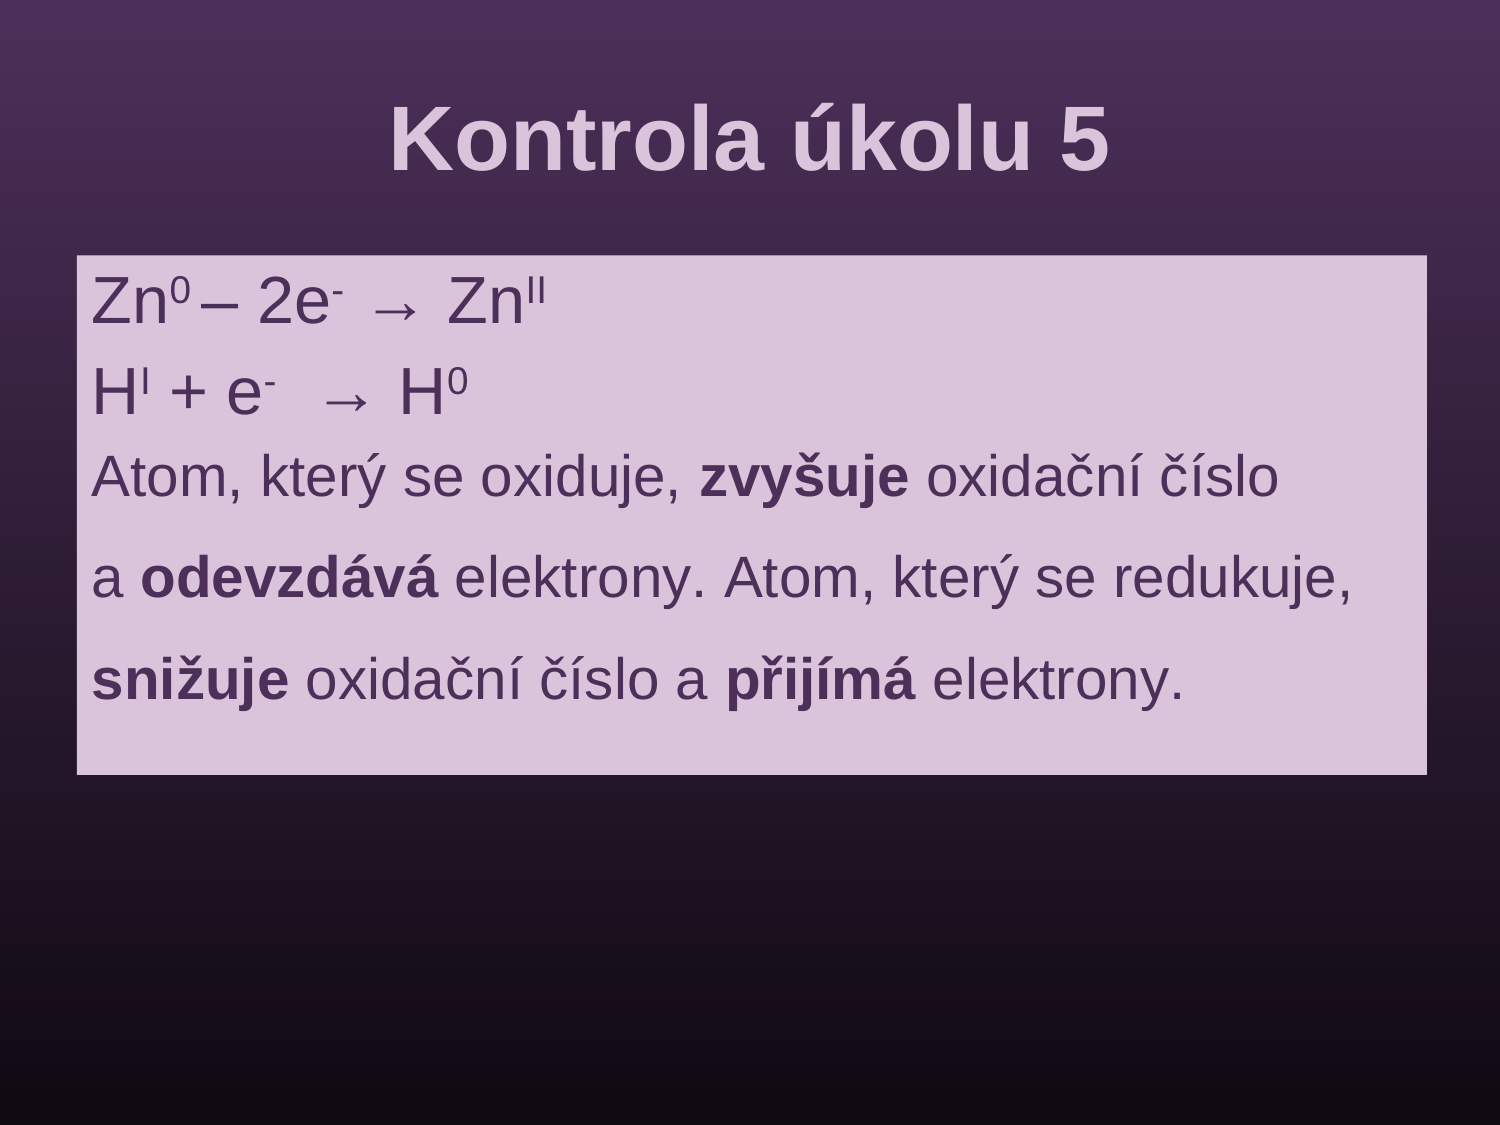

# Kontrola úkolu 5
Zn0 – 2e- → ZnII
HI + e- → H0
Atom, který se oxiduje, zvyšuje oxidační číslo
a odevzdává elektrony. Atom, který se redukuje,
snižuje oxidační číslo a přijímá elektrony.